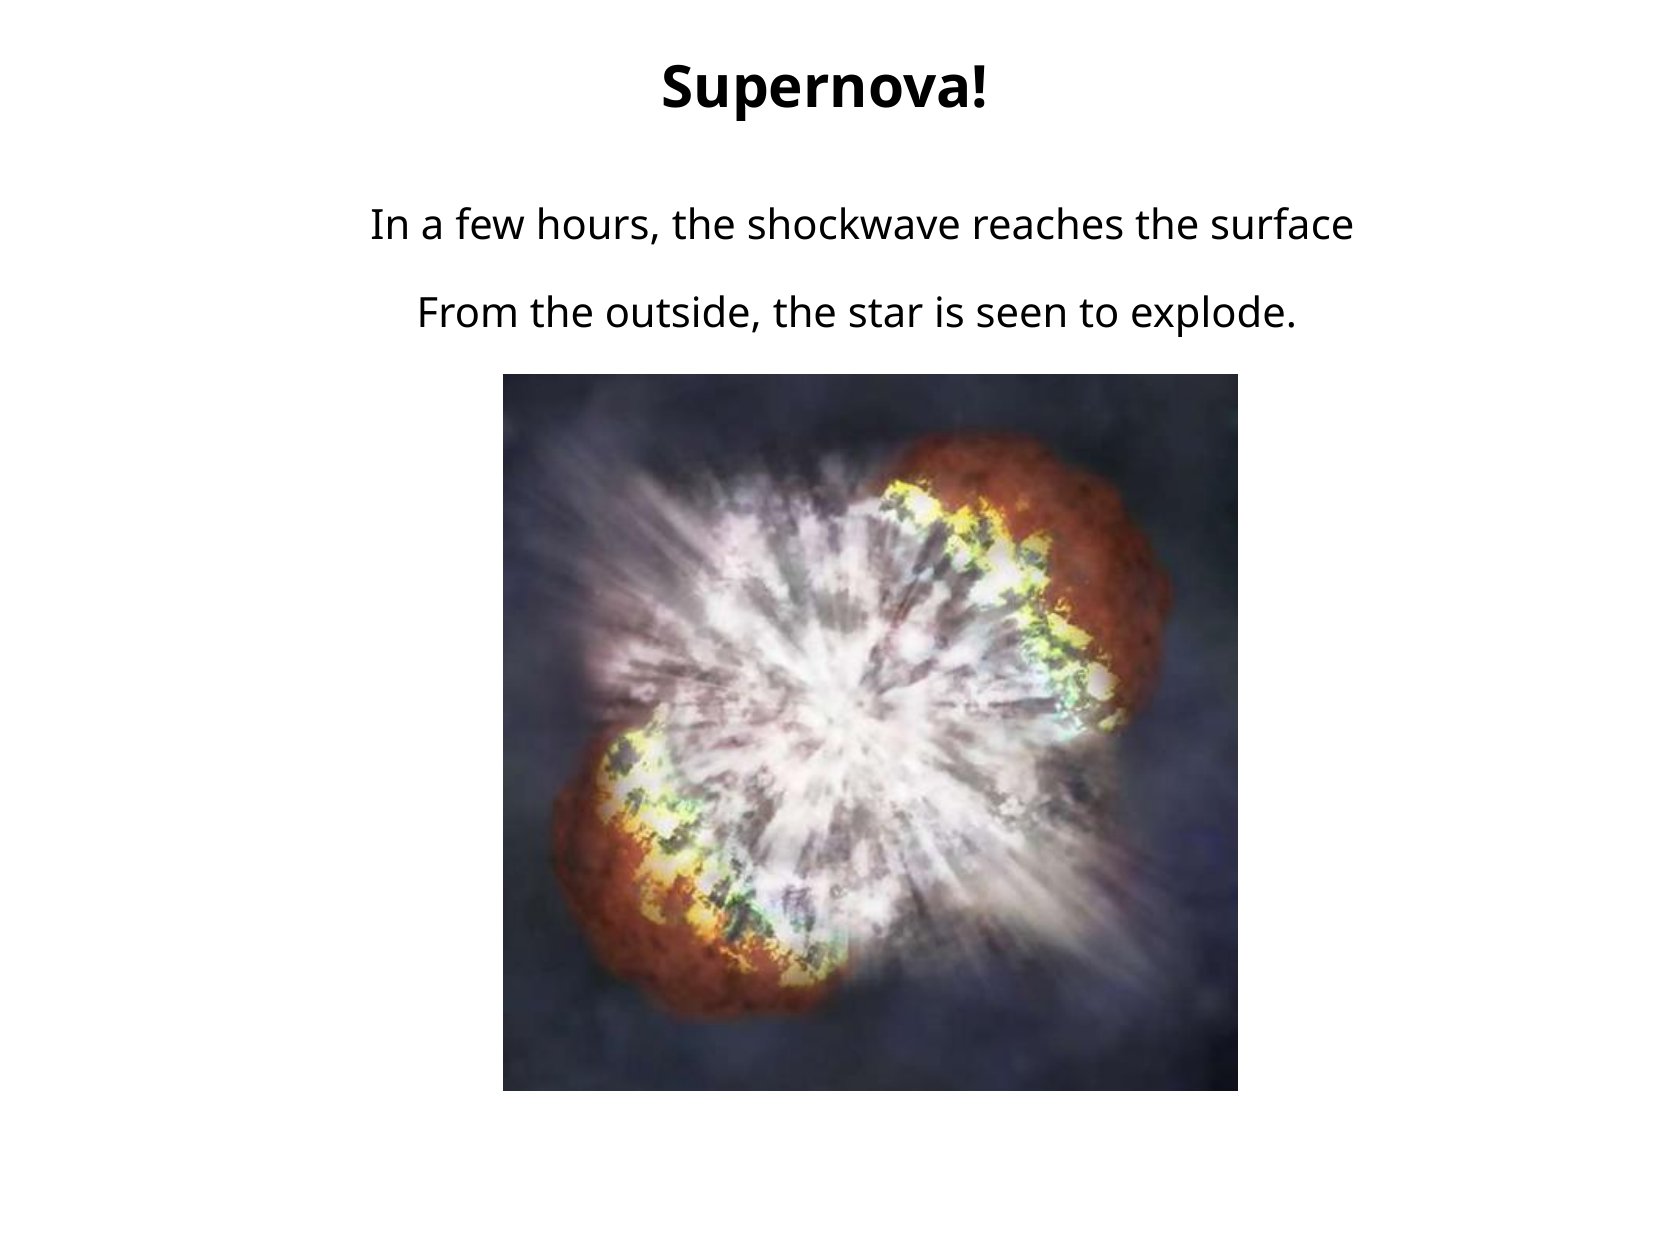

Supernova!
In a few hours, the shockwave reaches the surface
From the outside, the star is seen to explode.